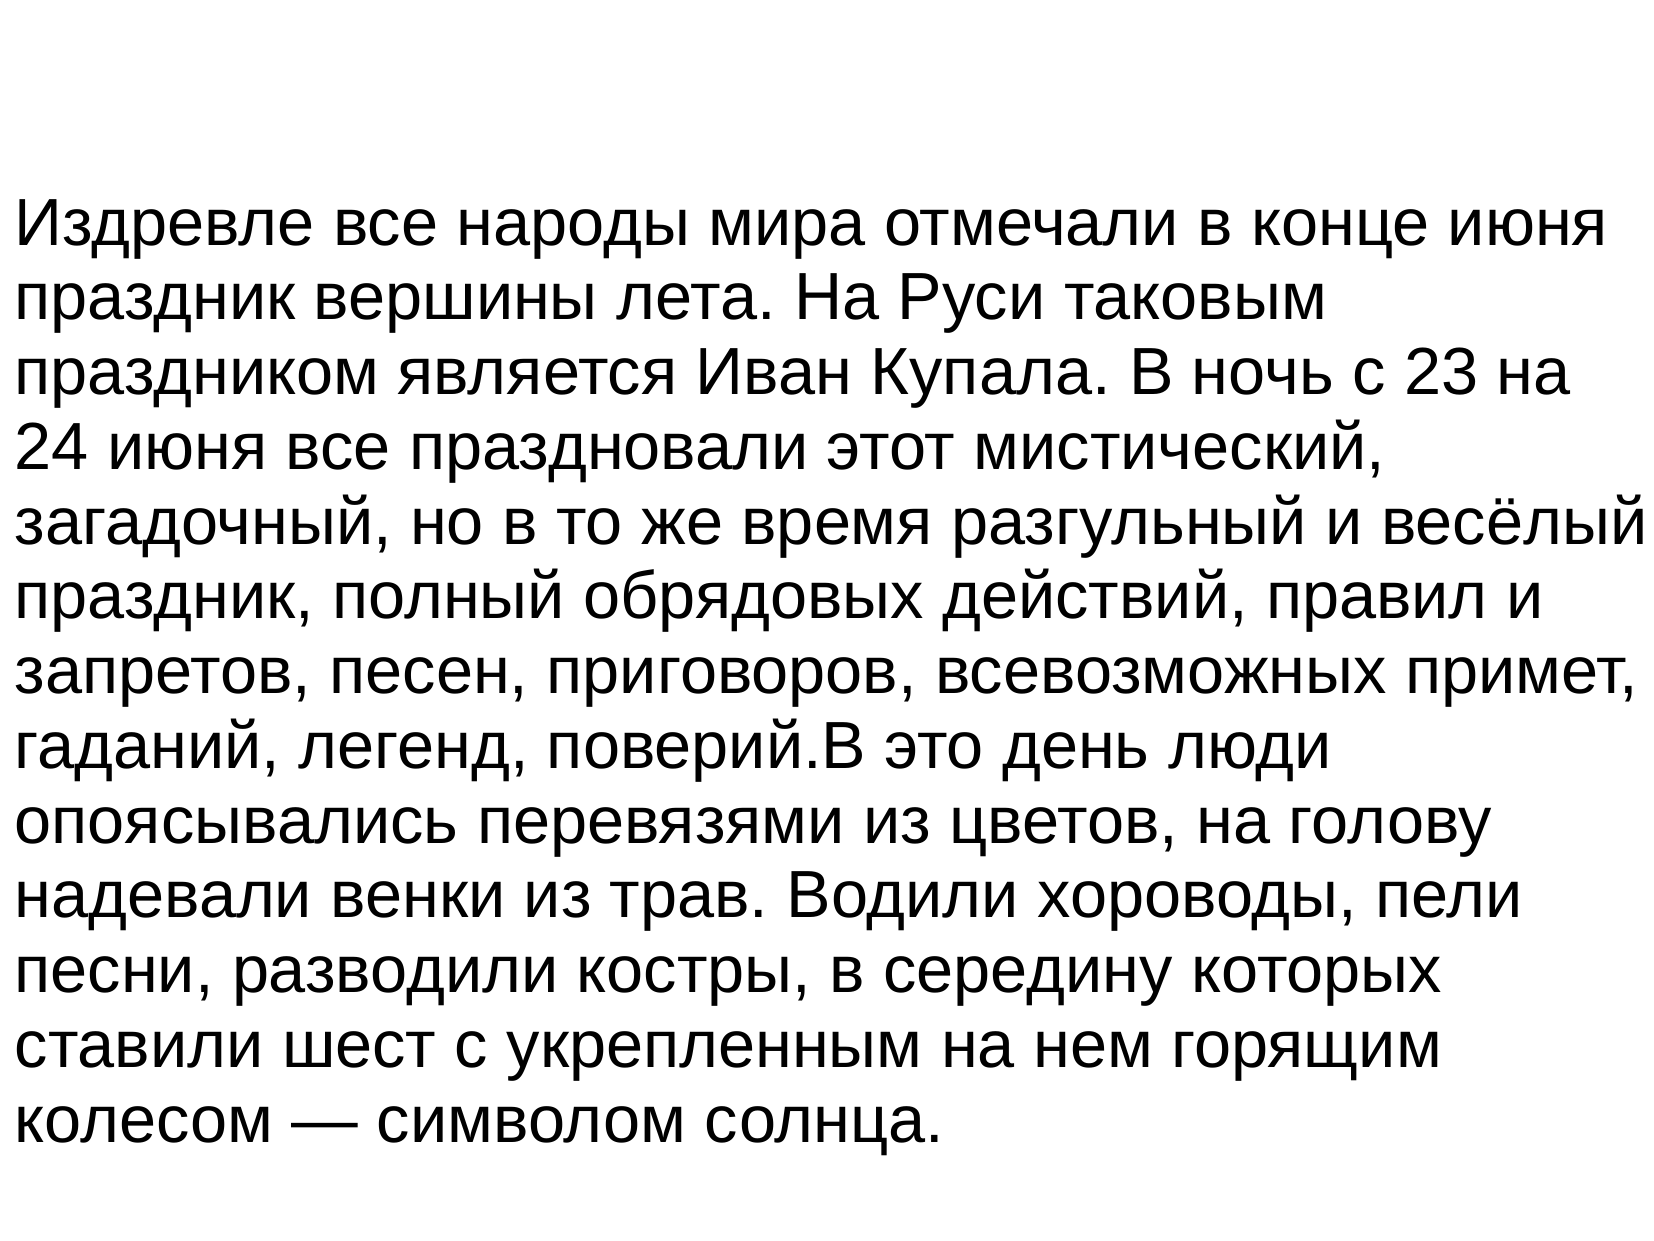

Издревле все народы мира отмечали в конце июня праздник вершины лета. На Руси таковым праздником является Иван Купала. В ночь с 23 на 24 июня все праздновали этот мистический, загадочный, но в то же время разгульный и весёлый праздник, полный обрядовых действий, правил и запретов, песен, приговоров, всевозможных примет, гаданий, легенд, поверий.В это день люди опоясывались перевязями из цветов, на голову надевали венки из трав. Водили хороводы, пели песни, разводили костры, в середину которых ставили шест с укрепленным на нем горящим колесом — символом солнца.